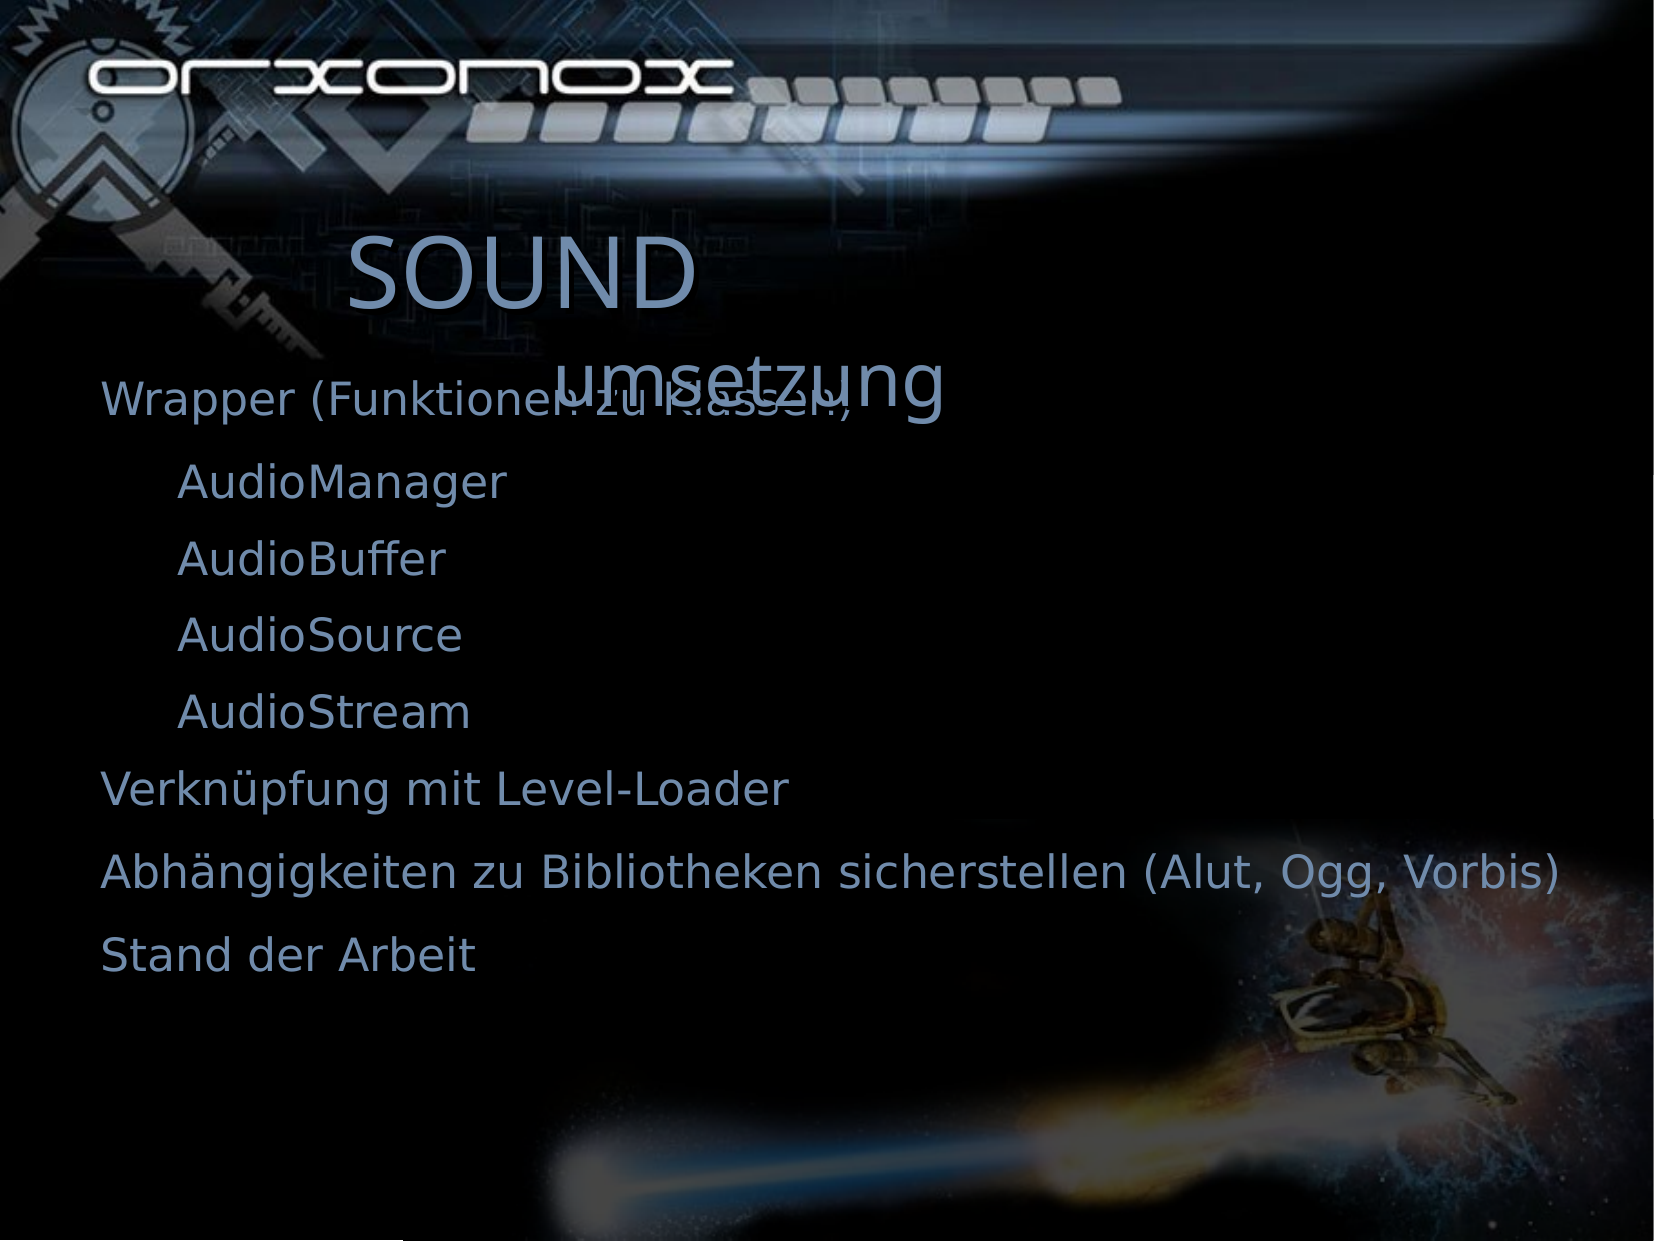

SOUND
umsetzung
# Wrapper (Funktionen zu Klassen)
AudioManager
AudioBuffer
AudioSource
AudioStream
Verknüpfung mit Level-Loader
Abhängigkeiten zu Bibliotheken sicherstellen (Alut, Ogg, Vorbis)
Stand der Arbeit